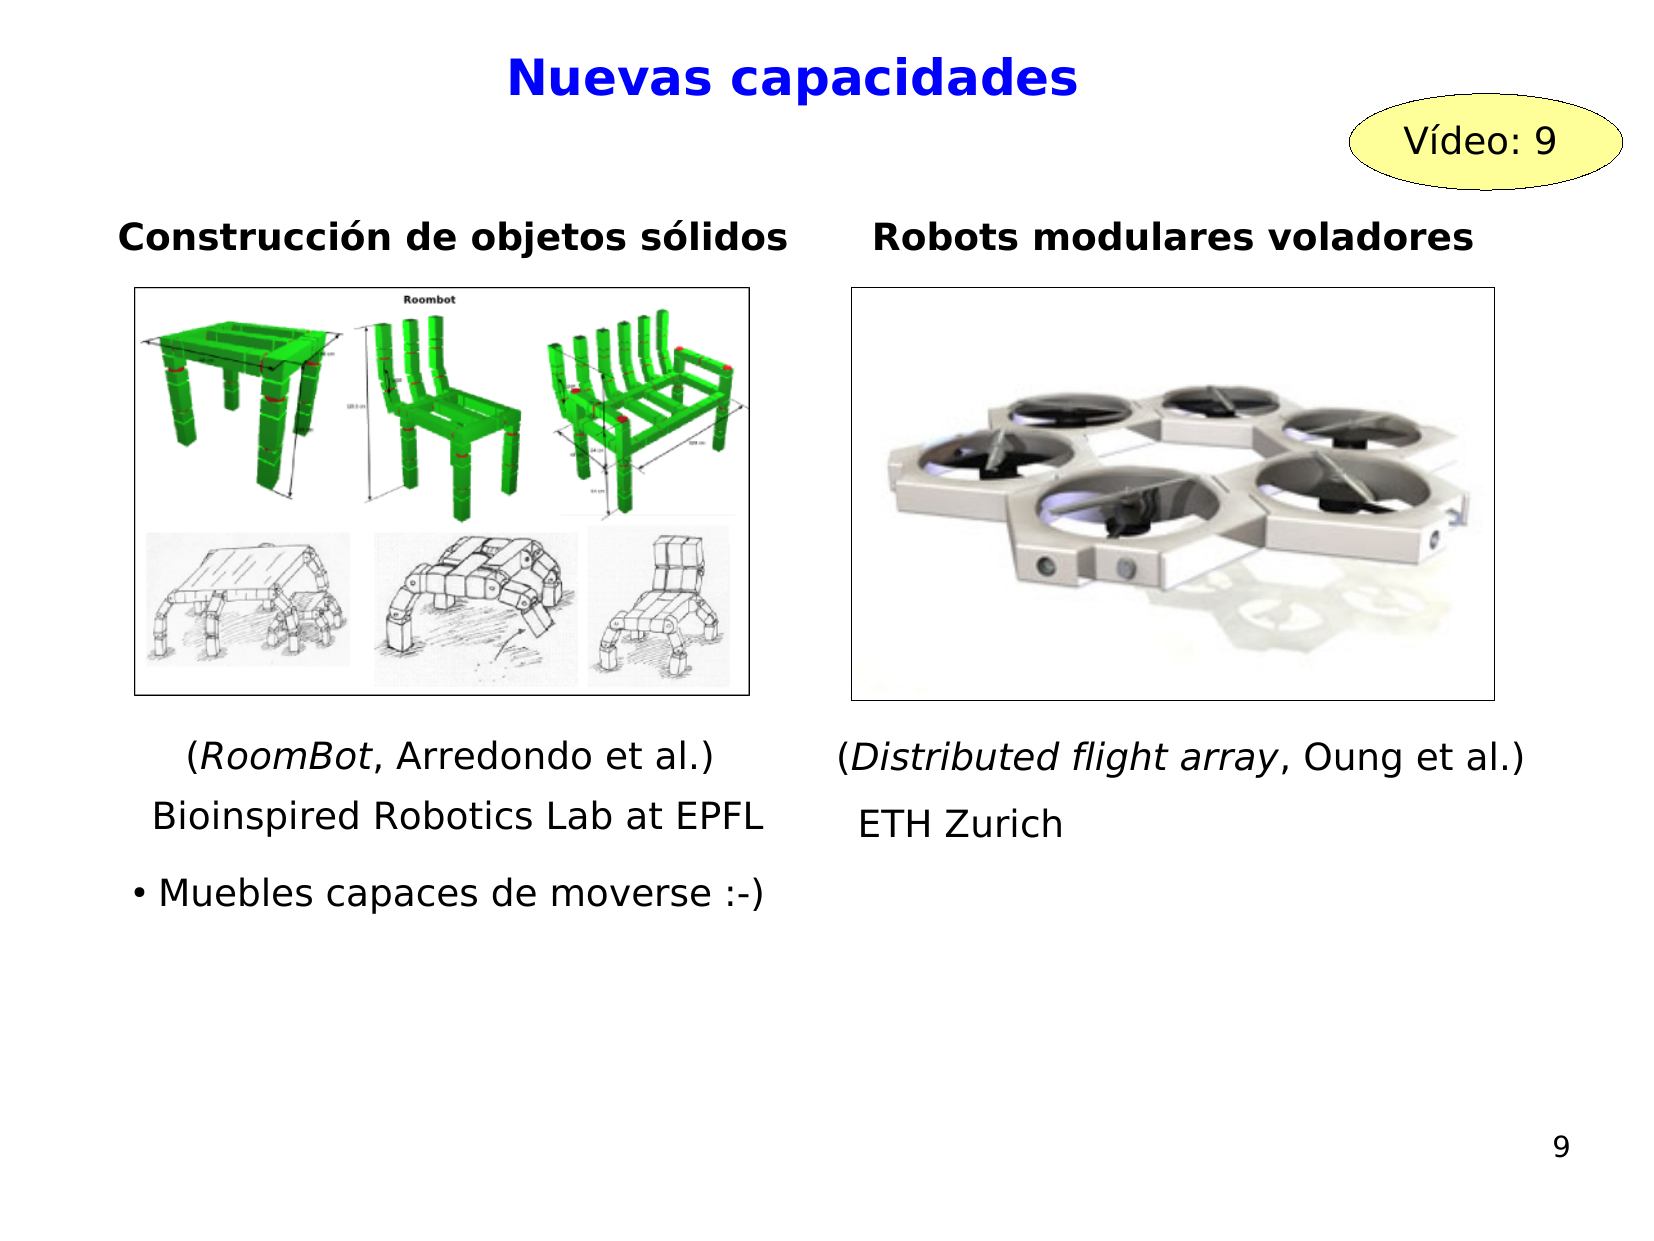

Nuevas capacidades
Vídeo: 9
Construcción de objetos sólidos
Robots modulares voladores
(RoomBot, Arredondo et al.)
(Distributed flight array, Oung et al.)
Bioinspired Robotics Lab at EPFL
ETH Zurich
 Muebles capaces de moverse :-)
9